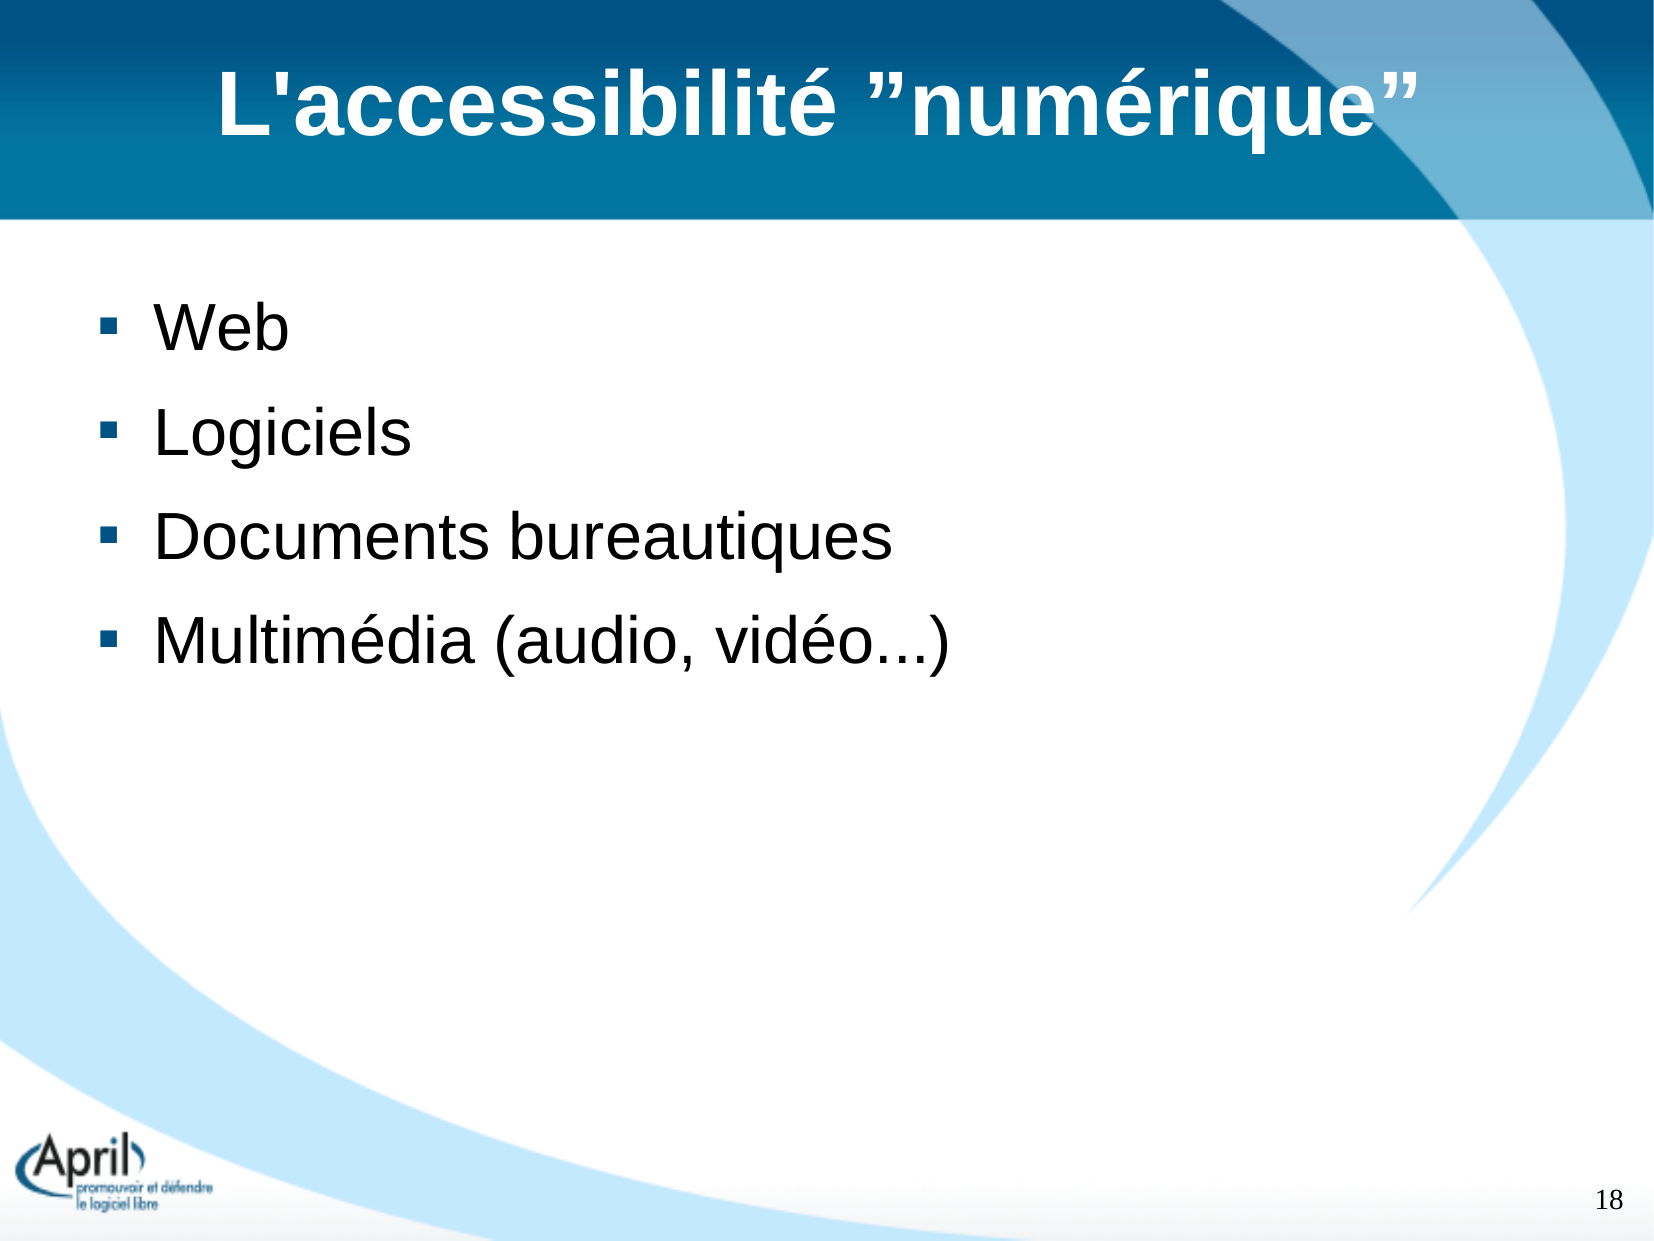

# L'accessibilité ”numérique”
Web
Logiciels
Documents bureautiques
Multimédia (audio, vidéo...)
18